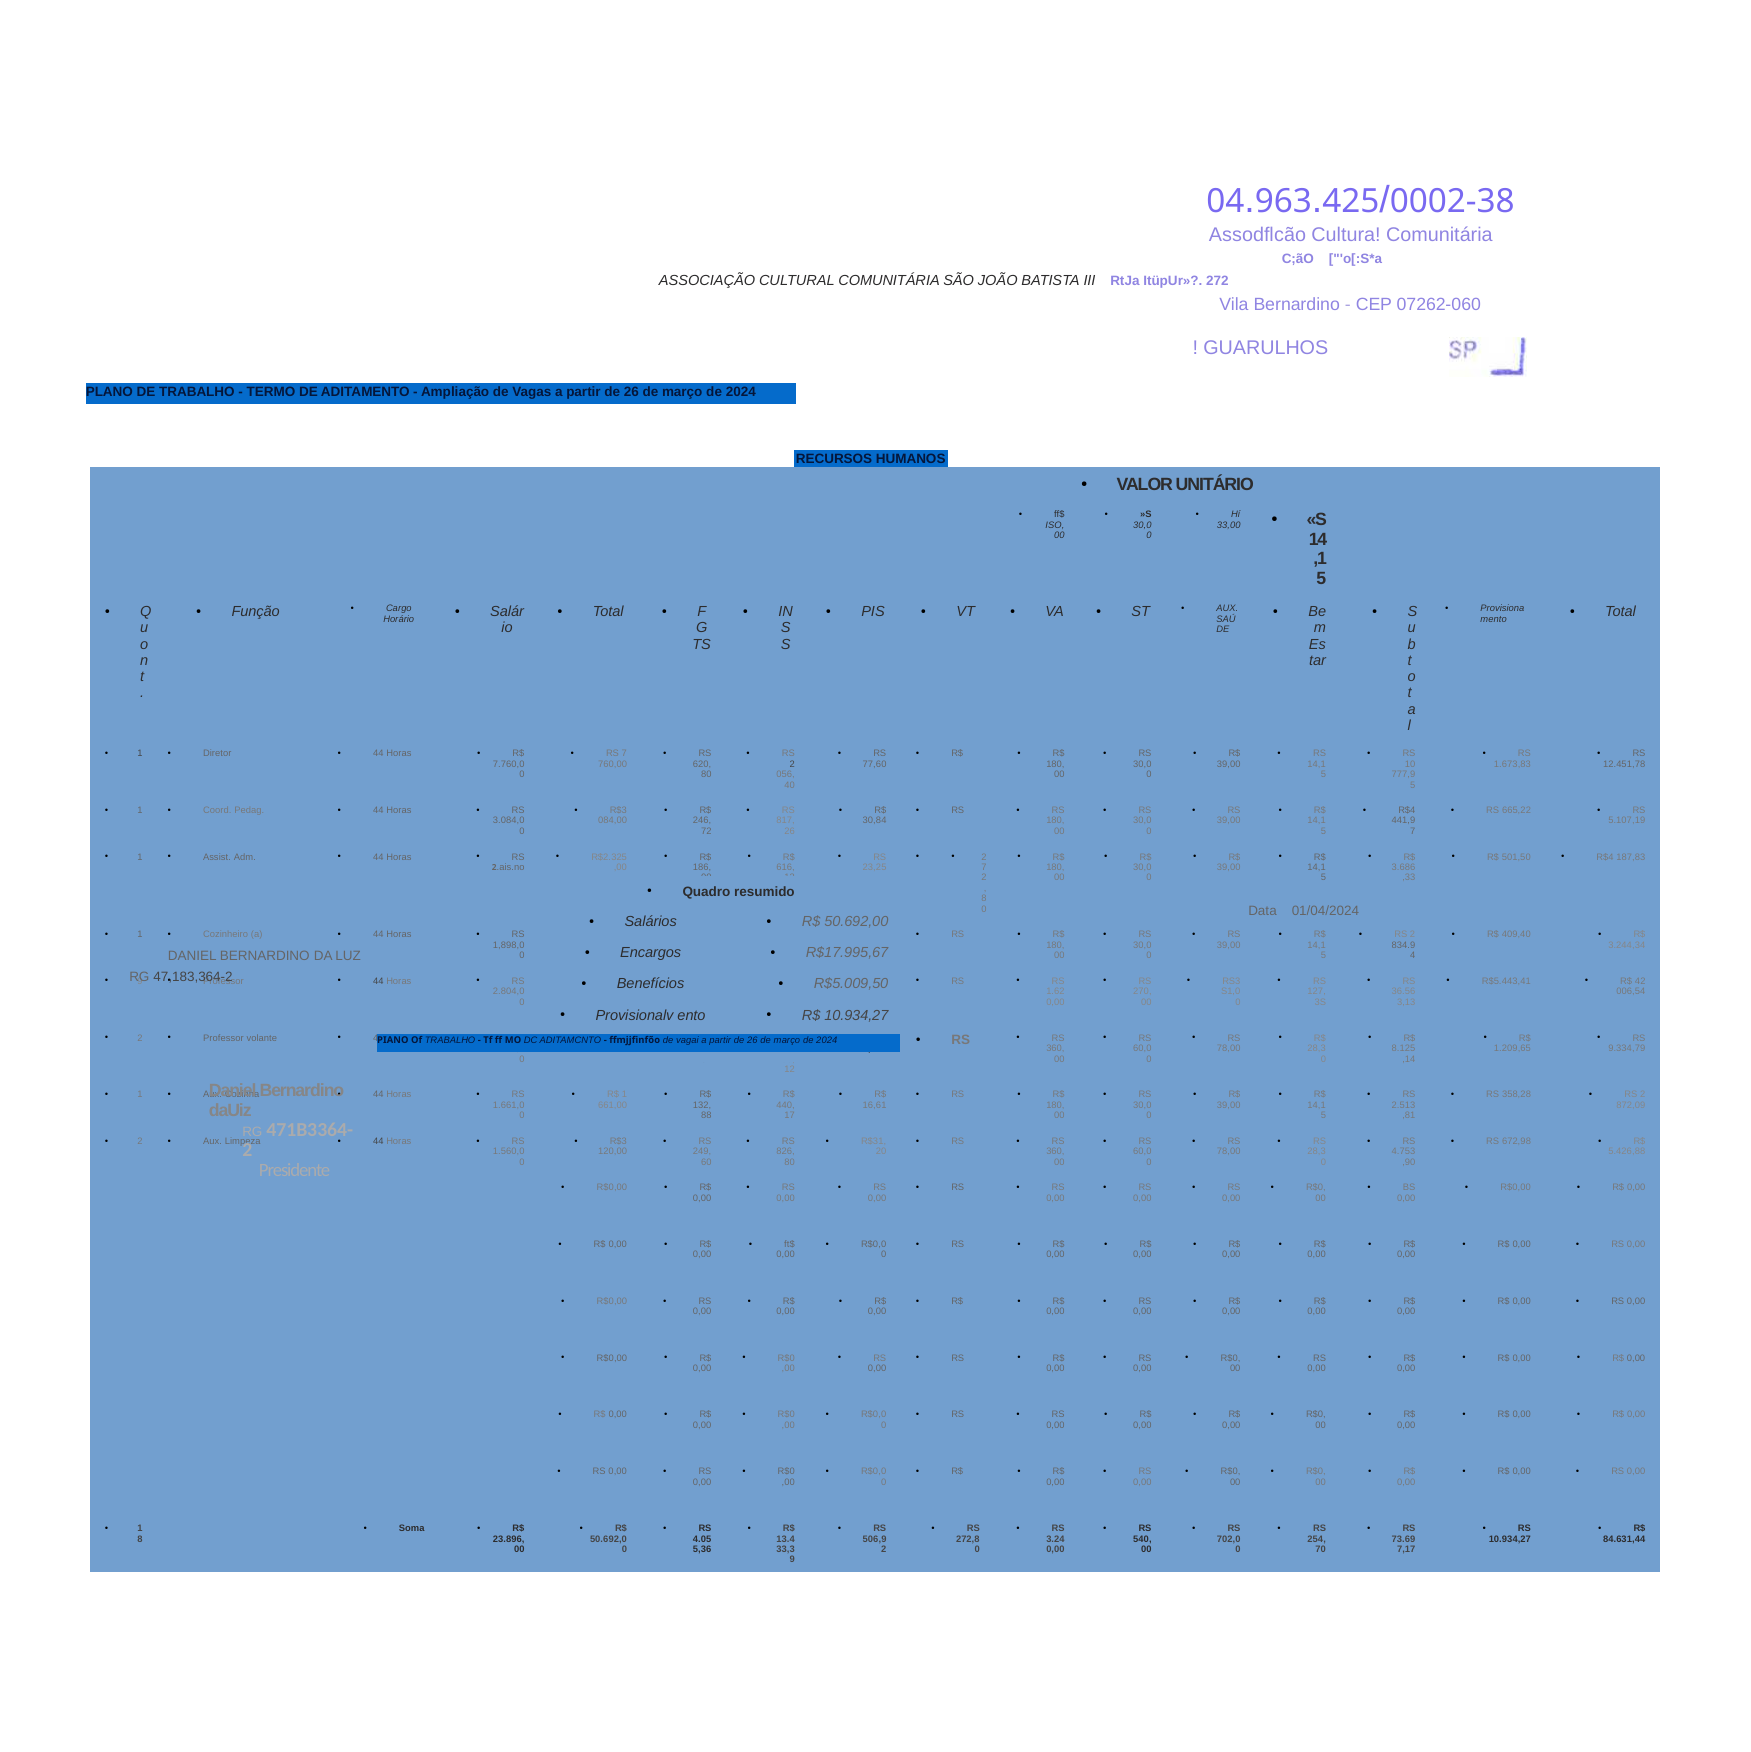

04.963.425/0002-38
Assodflcão Cultura! Comunitária
C;ãO ["'o[:S*a
ASSOCIAÇÃO CULTURAL COMUNITÁRIA SÃO JOÃO BATISTA III RtJa ItüpUr»?. 272
Vila Bernardino - CEP 07262-060
! GUARULHOS
PLANO DE TRABALHO - TERMO DE ADITAMENTO - Ampliação de Vagas a partir de 26 de março de 2024
RECURSOS HUMANOS
| | | | | | | | | | | VALOR UNITÁRIO | | | | | | |
| --- | --- | --- | --- | --- | --- | --- | --- | --- | --- | --- | --- | --- | --- | --- | --- | --- |
| | | | | | | | | | | ff$ ISO,00 | »S 30,00 | Hí 33,00 | «S 14,15 | | | |
| Quont. | Função | Cargo Horário | Salário | Total | FGTS | INSS | PIS | VT | | VA | ST | AUX. SAÚDE | Bem Estar | Subtotal | Provisionamento | Total |
| 1 | Diretor | 44 Horas | R$ 7.760,00 | RS 7 760,00 | RS 620,80 | RS 2 056,40 | RS 77,60 | R$ | | R$ 180,00 | RS 30,00 | R$ 39,00 | RS 14,15 | RS 10 777,95 | RS 1.673,83 | RS 12.451,78 |
| 1 | Coord. Pedag. | 44 Horas | RS 3.084,00 | R$3 084,00 | R$ 246,72 | RS 817,26 | R$ 30,84 | RS | | RS 180,00 | RS 30,00 | RS 39,00 | R$ 14,15 | R$4 441,97 | RS 665,22 | RS 5.107,19 |
| 1 | Assist. Adm. | 44 Horas | rs 2.ais.no | R$2.325,00 | R$ 186,00 | R$ 616,13 | RS 23,25 | R$ | 272,80 | R$ 180,00 | R$ 30,00 | R$ 39,00 | R$ 14,15 | R$ 3.686,33 | R$ 501,50 | R$4 187,83 |
| 1 | Cozinheiro (a) | 44 Horas | RS 1,898,00 | RS 1 898,00 | R$ 151,84 | RS 502,97 | R$ 18,98 | RS | | R$ 180,00 | RS 30,00 | RS 39,00 | R$ 14,15 | RS 2 834.94 | R$ 409,40 | R$ 3.244,34 |
| 9 | Professor | 44 Horas | RS 2.804,00 | R$ 25.236,00 | RS 2.018,88 | RS 6 687,54 | RS 252,36 | RS | | RS 1.620,00 | RS 270,00 | RS3S1,00 | RS 127,3S | RS 36.563,13 | R$5.443,41 | R$ 42 006,54 |
| 2 | Professor volante | 44 Horas | RS 2.804,00 | R$ S 608,00 | R$ 448,64 | RS 1 486,12 | RS S6,08 | RS | | RS 360,00 | RS 60,00 | RS 78,00 | R$ 28,30 | R$ 8.125,14 | R$ 1.209,65 | RS 9.334,79 |
| 1 | Aux. Cozinha | 44 Horas | RS 1.661,00 | R$ 1 661,00 | R$ 132,88 | R$ 440,17 | R$ 16,61 | RS | | R$ 180,00 | RS 30,00 | R$ 39,00 | R$ 14,15 | RS 2.513,81 | RS 358,28 | RS 2 872,09 |
| 2 | Aux. Limpeza | 44 Horas | RS 1.560,00 | R$3 120,00 | RS 249,60 | RS 826,80 | R$31,20 | RS | | RS 360,00 | RS 60,00 | RS 78,00 | RS 28,30 | RS 4.753,90 | RS 672,98 | R$ 5.426,88 |
| | | | | R$0,00 | R$ 0,00 | RS 0,00 | RS 0,00 | RS | | RS 0,00 | RS 0,00 | RS 0,00 | R$0,00 | BS 0,00 | R$0,00 | R$ 0,00 |
| | | | | R$ 0,00 | R$ 0,00 | ft$ 0,00 | R$0,00 | RS | | R$ 0,00 | R$ 0,00 | R$ 0,00 | R$ 0,00 | R$ 0,00 | R$ 0,00 | RS 0,00 |
| | | | | R$0,00 | RS 0,00 | R$ 0,00 | R$ 0,00 | R$ | | R$ 0,00 | RS 0,00 | R$ 0,00 | R$ 0,00 | R$ 0,00 | R$ 0,00 | RS 0,00 |
| | | | | R$0,00 | R$ 0,00 | R$0,00 | RS 0,00 | RS | | R$ 0,00 | RS 0,00 | R$0,00 | RS 0,00 | R$ 0,00 | R$ 0,00 | R$ 0,00 |
| | | | | R$ 0,00 | R$ 0,00 | R$0,00 | R$0,00 | RS | | RS 0,00 | R$ 0,00 | R$ 0,00 | R$0,00 | R$ 0,00 | R$ 0,00 | R$ 0,00 |
| | | | | RS 0,00 | RS 0,00 | R$0,00 | R$0,00 | R$ | | R$ 0,00 | RS 0,00 | R$0,00 | R$0,00 | R$ 0,00 | R$ 0,00 | RS 0,00 |
| 18 | Soma | | R$ 23.896,00 | R$ 50.692,00 | RS 4.055,36 | R$ 13.433,39 | RS 506,92 | RS 272,80 | | RS 3.240,00 | RS 540,00 | RS 702,00 | RS 254,70 | RS 73.697,17 | RS 10.934,27 | R$ 84.631,44 |
| Quadro resumido | |
| --- | --- |
| Salários | R$ 50.692,00 |
| Encargos | R$17.995,67 |
| Benefícios | R$5.009,50 |
| Provisionalv ento | R$ 10.934,27 |
| Total | R$ 84.631,44 |
Data 01/04/2024
DANIEL BERNARDINO DA LUZ
RG 47,183,364-2
PIANO Of TRABALHO - Tf ff MO DC ADITAMCNTO - ffmjjfinfõo de vagai a partir de 26 de março de 2024
Daniel Bernardino daUiz
RG 471B3364-2
Presidente